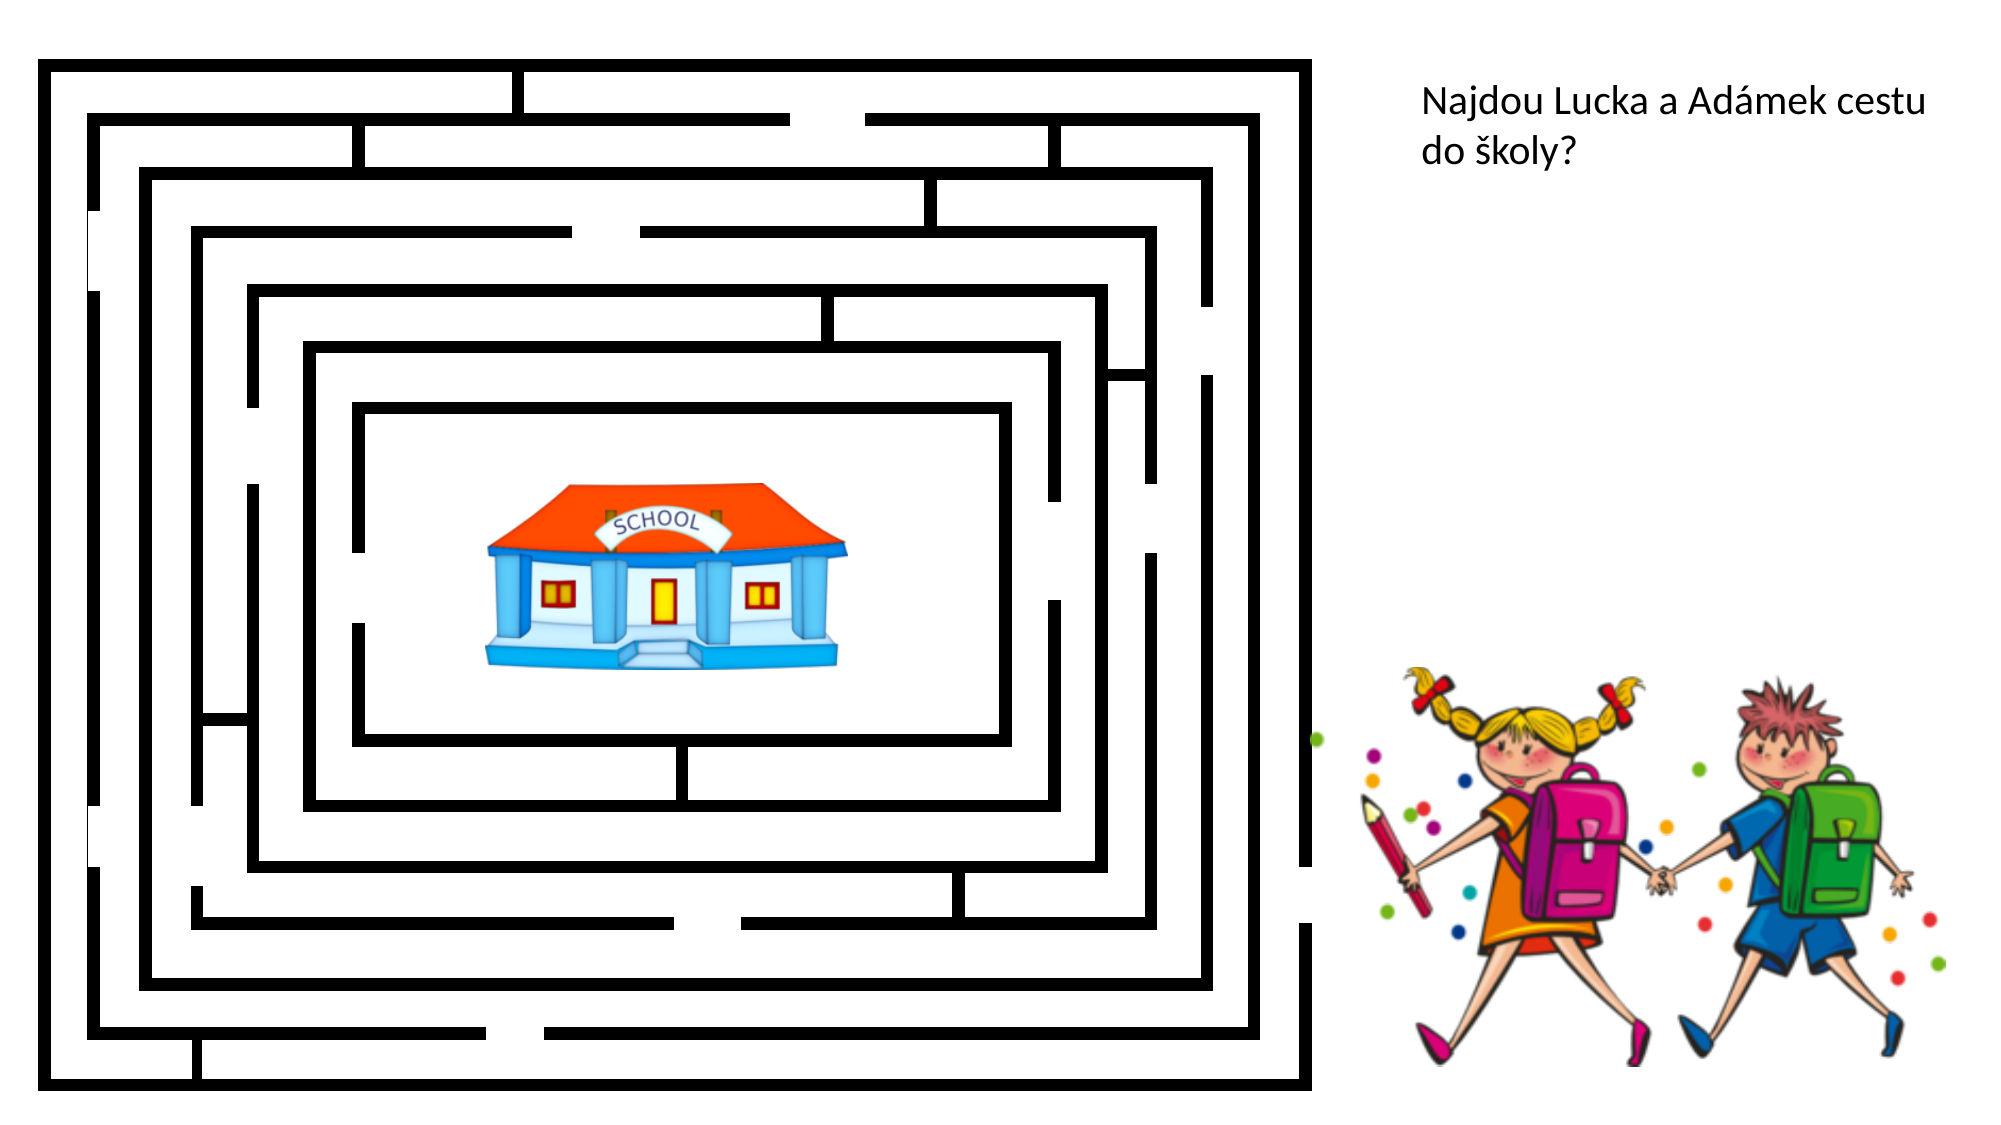

Najdou Lucka a Adámek cestu
do školy?